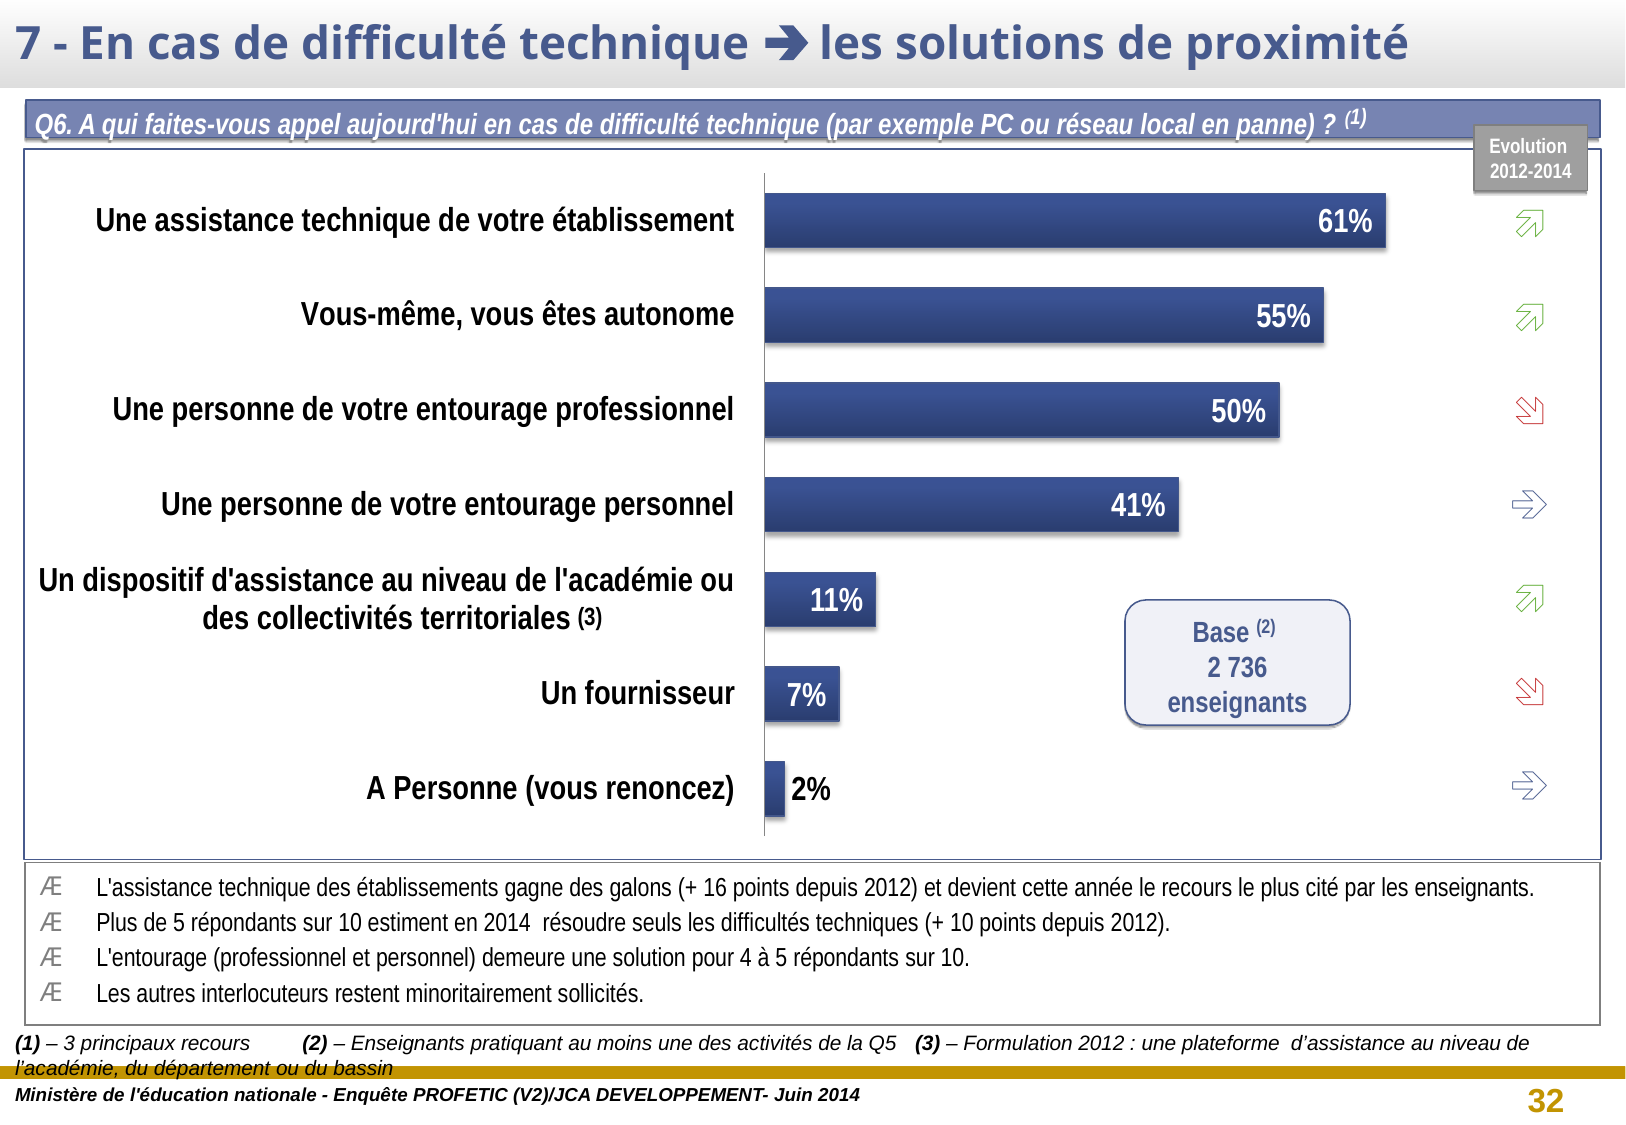

7 - En cas de difficulté technique  les solutions de proximité
Q6. A qui faites-vous appel aujourd'hui en cas de difficulté technique (par exemple PC ou réseau local en panne) ? (1)
Evolution
2012-2014





(3)
Base (2)
2 736 enseignants


# L'assistance technique des établissements gagne des galons (+ 16 points depuis 2012) et devient cette année le recours le plus cité par les enseignants.
Plus de 5 répondants sur 10 estiment en 2014 résoudre seuls les difficultés techniques (+ 10 points depuis 2012).
L'entourage (professionnel et personnel) demeure une solution pour 4 à 5 répondants sur 10.
Les autres interlocuteurs restent minoritairement sollicités.
(1) – 3 principaux recours (2) – Enseignants pratiquant au moins une des activités de la Q5	(3) – Formulation 2012 : une plateforme d’assistance au niveau de l’académie, du département ou du bassin
30
Ministère de l'éducation nationale - Enquête PROFETIC (V2)/JCA DEVELOPPEMENT- Juin 2014